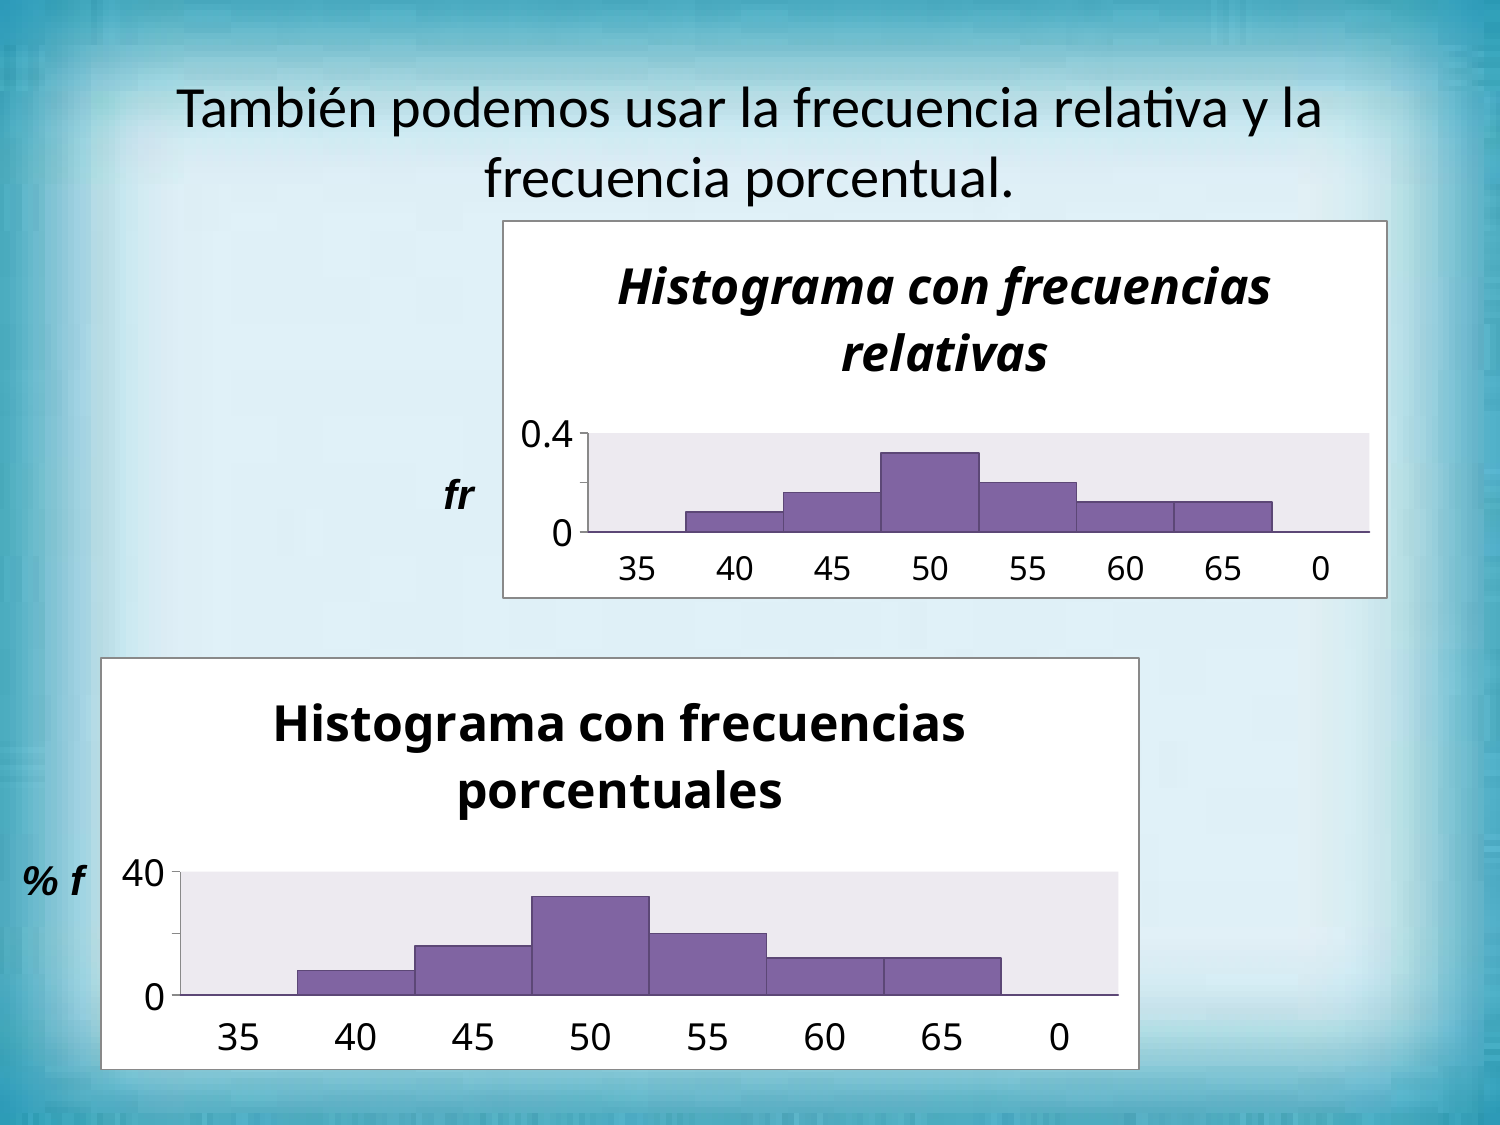

# También podemos usar la frecuencia relativa y la frecuencia porcentual.
### Chart: Histograma con frecuencias relativas
| Category | Series1 |
|---|---|
| 35 | 0.0 |
| 40 | 0.08 |
| 45 | 0.16 |
| 50 | 0.320000000000001 |
| 55 | 0.2 |
| 60 | 0.12 |
| 65 | 0.12 |
| 0 | 0.0 |fr
### Chart: Histograma con frecuencias porcentuales
| Category | Series1 |
|---|---|
| 35 | 0.0 |
| 40 | 8.0 |
| 45 | 16.0 |
| 50 | 32.0 |
| 55 | 20.0 |
| 60 | 12.0 |
| 65 | 12.0 |
| 0 | 0.0 |% f